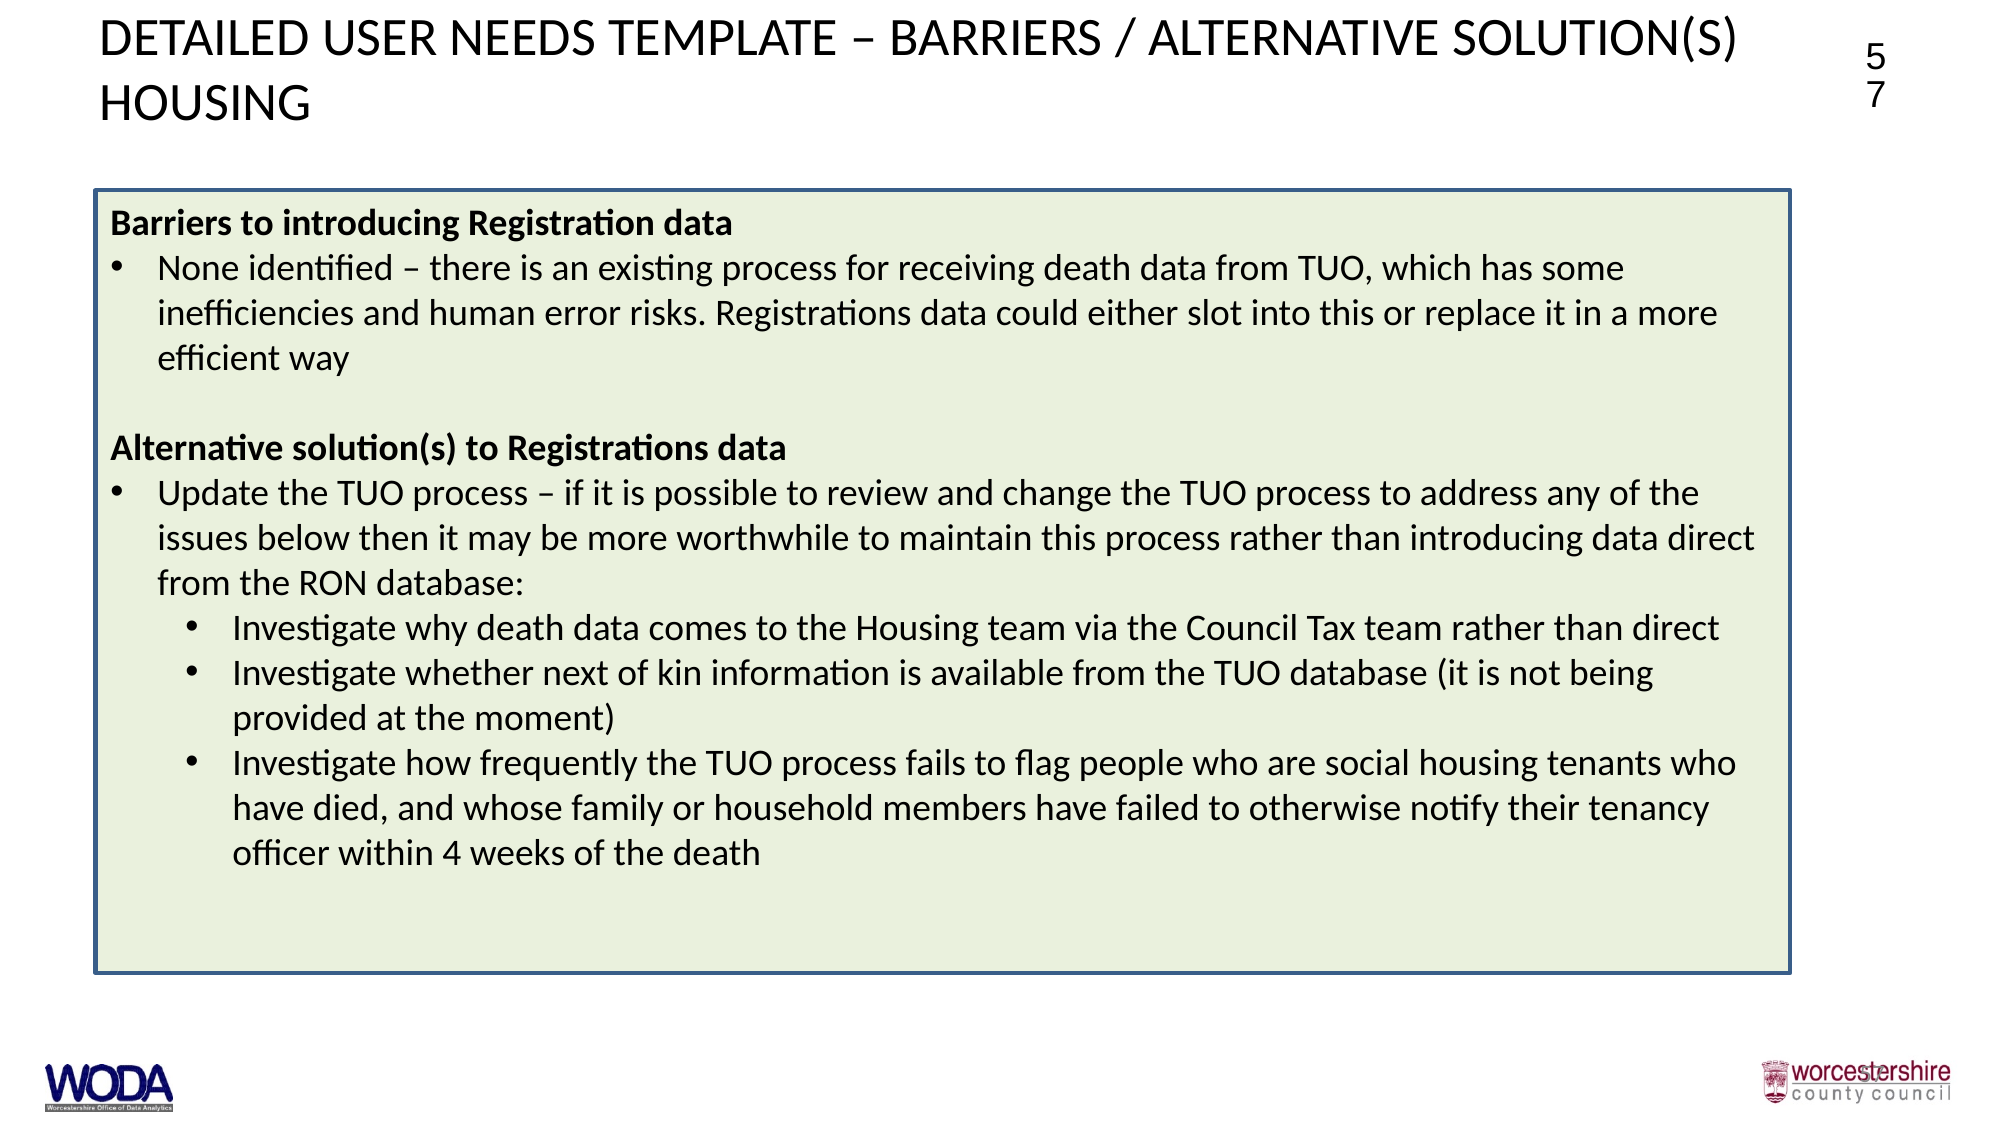

# DETAILED USER NEEDS TEMPLATE – BARRIERS / ALTERNATIVE SOLUTION(S) HOUSING
Barriers to introducing Registration data
None identified – there is an existing process for receiving death data from TUO, which has some inefficiencies and human error risks. Registrations data could either slot into this or replace it in a more efficient way
Alternative solution(s) to Registrations data
Update the TUO process – if it is possible to review and change the TUO process to address any of the issues below then it may be more worthwhile to maintain this process rather than introducing data direct from the RON database:
Investigate why death data comes to the Housing team via the Council Tax team rather than direct
Investigate whether next of kin information is available from the TUO database (it is not being provided at the moment)
Investigate how frequently the TUO process fails to flag people who are social housing tenants who have died, and whose family or household members have failed to otherwise notify their tenancy officer within 4 weeks of the death